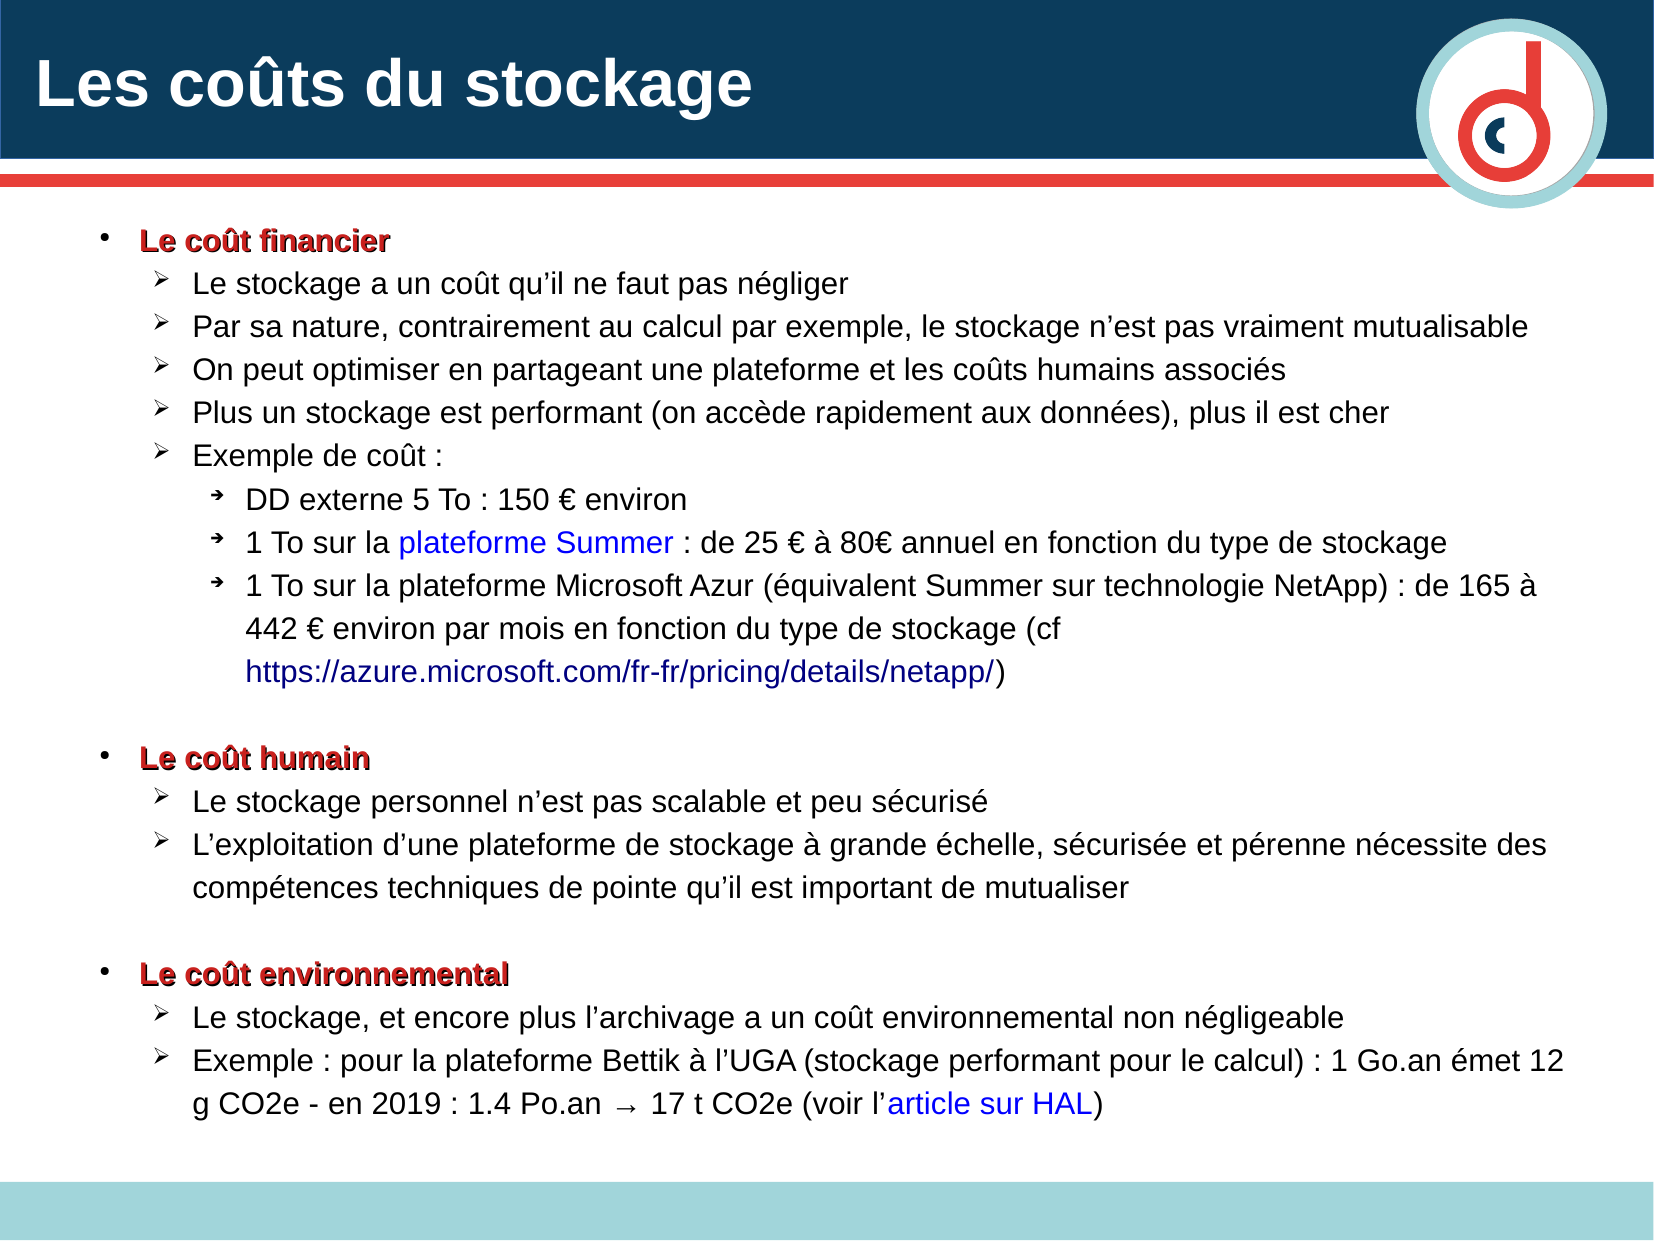

# Les coûts du stockage
Le coût financier
Le stockage a un coût qu’il ne faut pas négliger
Par sa nature, contrairement au calcul par exemple, le stockage n’est pas vraiment mutualisable
On peut optimiser en partageant une plateforme et les coûts humains associés
Plus un stockage est performant (on accède rapidement aux données), plus il est cher
Exemple de coût :
DD externe 5 To : 150 € environ
1 To sur la plateforme Summer : de 25 € à 80€ annuel en fonction du type de stockage
1 To sur la plateforme Microsoft Azur (équivalent Summer sur technologie NetApp) : de 165 à 442 € environ par mois en fonction du type de stockage (cf https://azure.microsoft.com/fr-fr/pricing/details/netapp/)
Le coût humain
Le stockage personnel n’est pas scalable et peu sécurisé
L’exploitation d’une plateforme de stockage à grande échelle, sécurisée et pérenne nécessite des compétences techniques de pointe qu’il est important de mutualiser
Le coût environnemental
Le stockage, et encore plus l’archivage a un coût environnemental non négligeable
Exemple : pour la plateforme Bettik à l’UGA (stockage performant pour le calcul) : 1 Go.an émet 12 g CO2e - en 2019 : 1.4 Po.an → 17 t CO2e (voir l’article sur HAL)